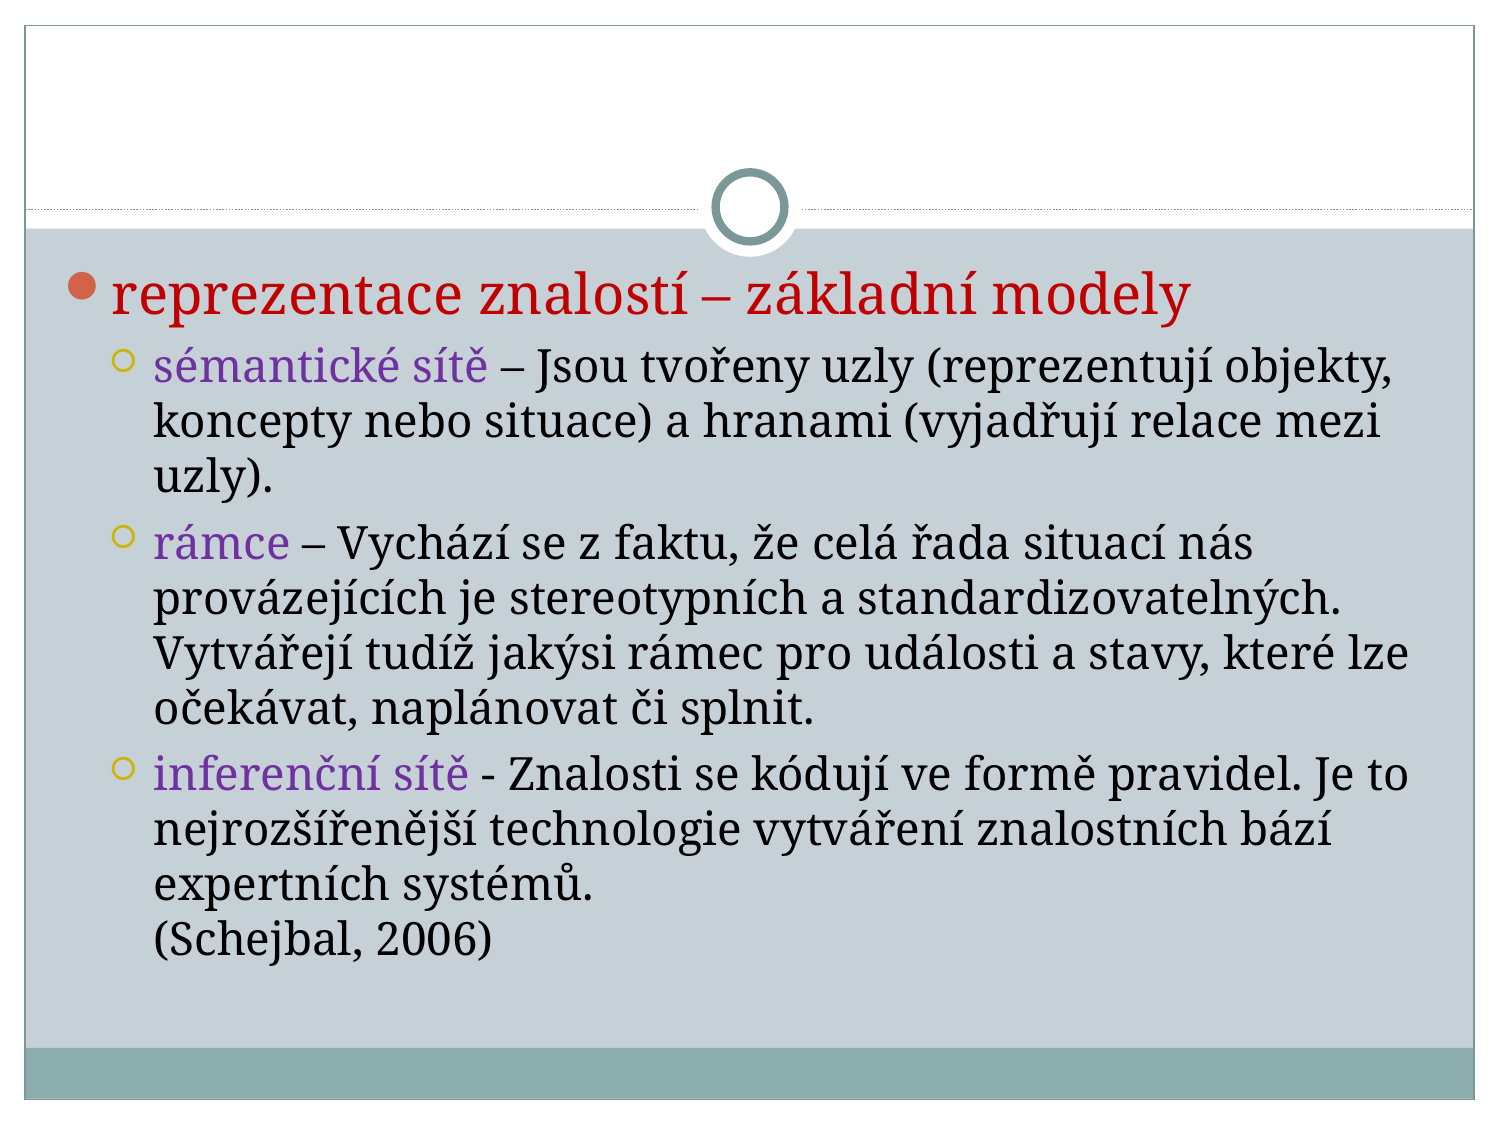

#
reprezentace znalostí – základní modely
sémantické sítě – Jsou tvořeny uzly (reprezentují objekty, koncepty nebo situace) a hranami (vyjadřují relace mezi uzly).
rámce – Vychází se z faktu, že celá řada situací nás provázejících je stereotypních a standardizovatelných. Vytvářejí tudíž jakýsi rámec pro události a stavy, které lze očekávat, naplánovat či splnit.
inferenční sítě - Znalosti se kódují ve formě pravidel. Je to nejrozšířenější technologie vytváření znalostních bází expertních systémů.
(Schejbal, 2006)